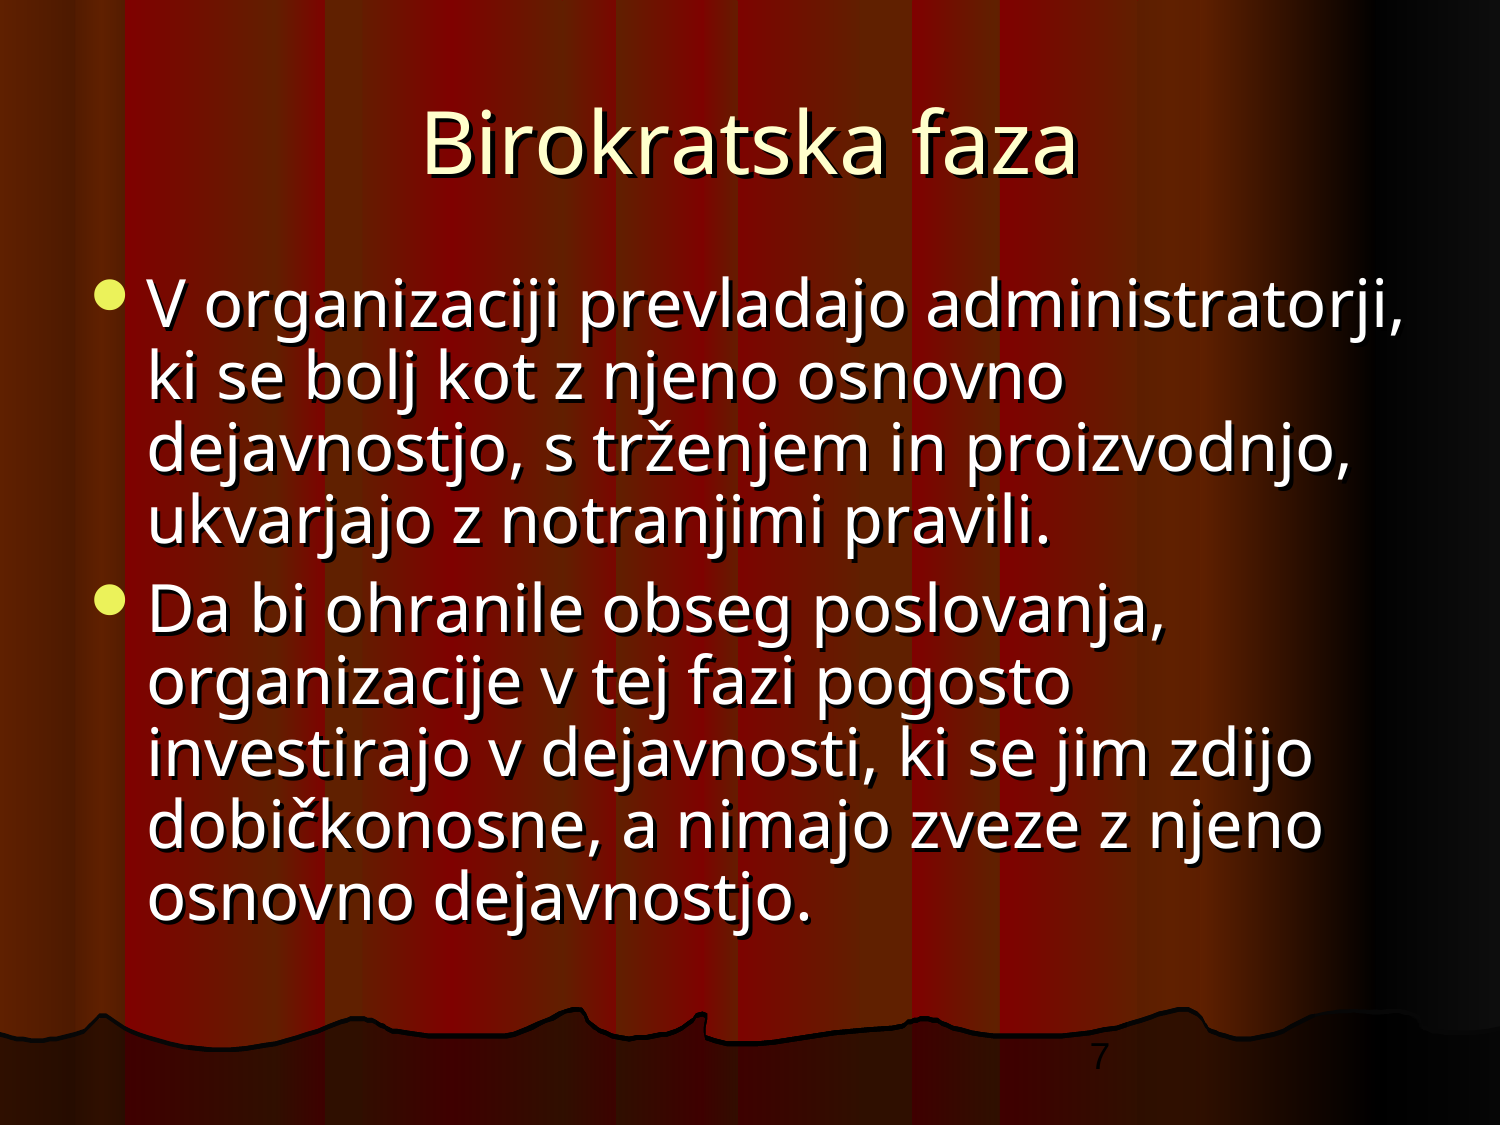

# Birokratska faza
V organizaciji prevladajo administratorji, ki se bolj kot z njeno osnovno dejavnostjo, s trženjem in proizvodnjo, ukvarjajo z notranjimi pravili.
Da bi ohranile obseg poslovanja, organizacije v tej fazi pogosto investirajo v dejavnosti, ki se jim zdijo dobičkonosne, a nimajo zveze z njeno osnovno dejavnostjo.
7